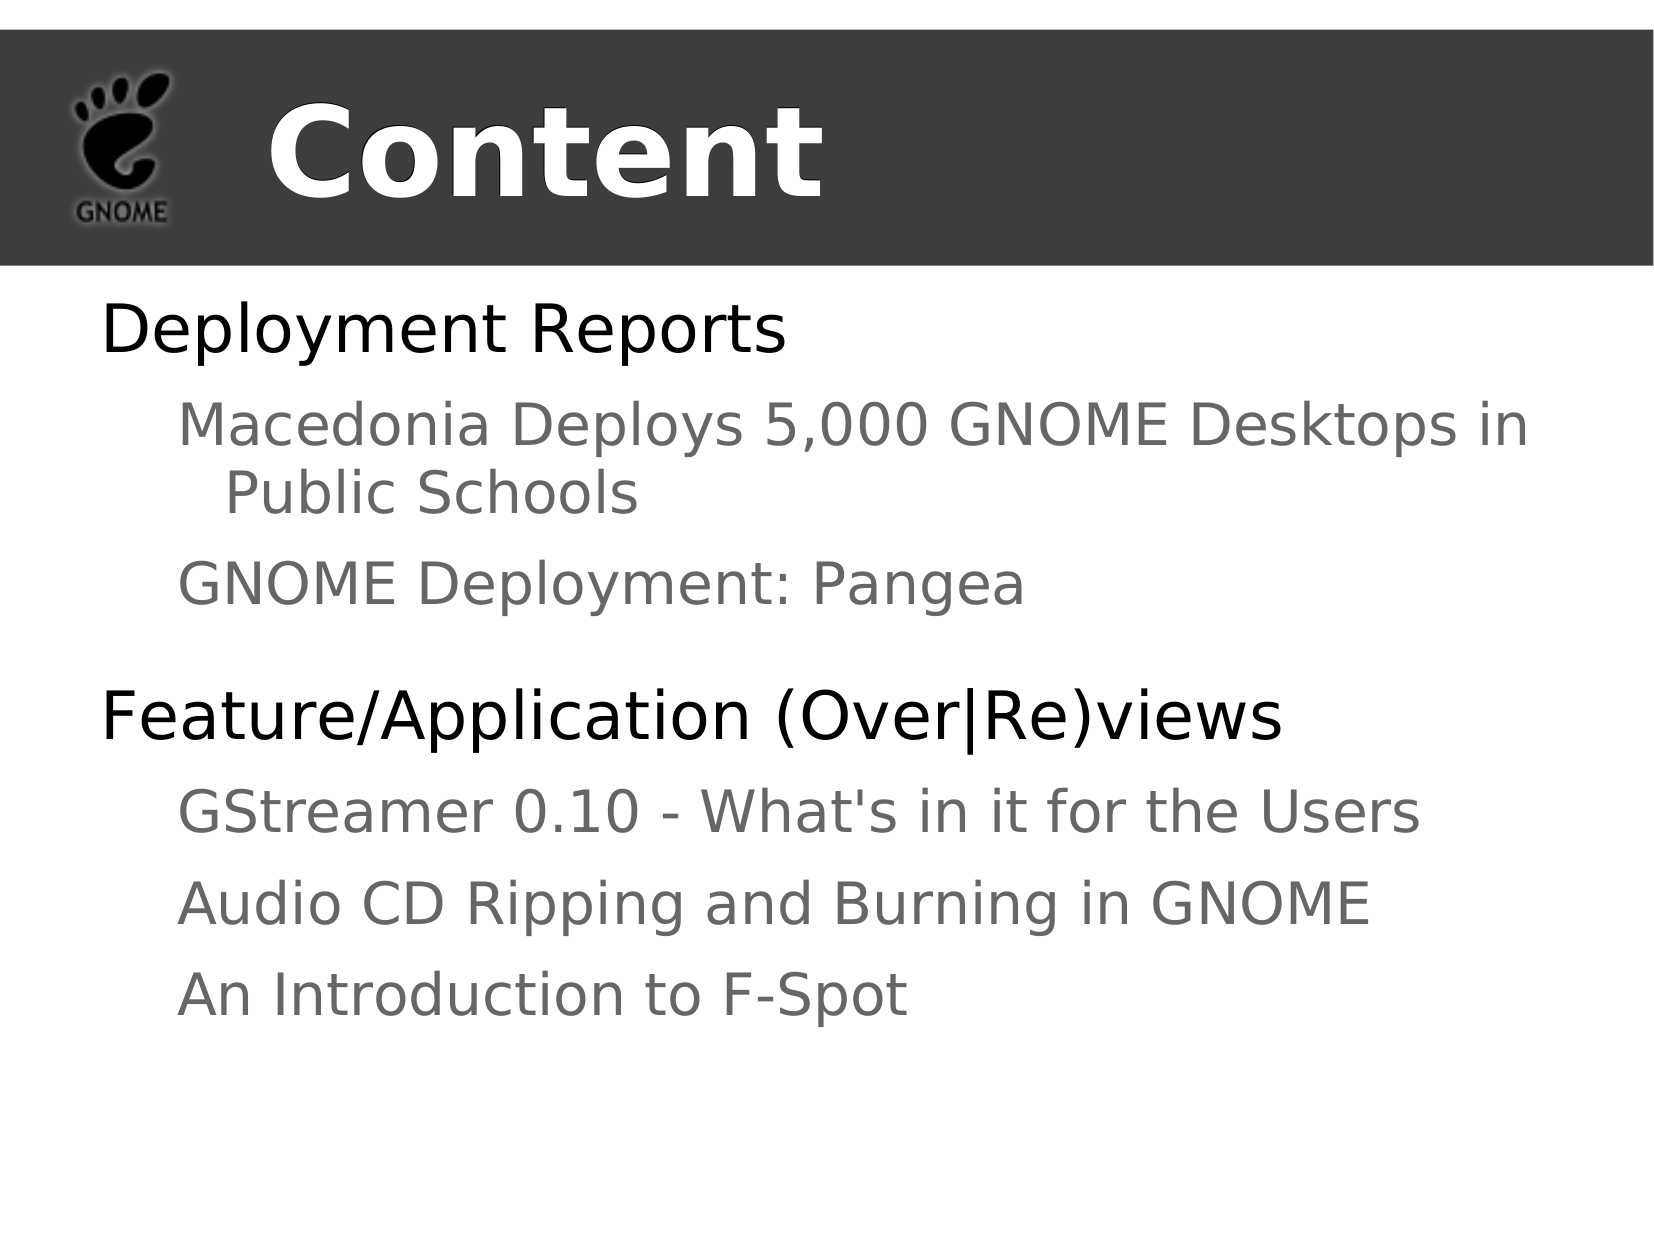

# Content
Deployment Reports
Macedonia Deploys 5,000 GNOME Desktops in Public Schools
GNOME Deployment: Pangea
Feature/Application (Over|Re)views
GStreamer 0.10 - What's in it for the Users
Audio CD Ripping and Burning in GNOME
An Introduction to F-Spot